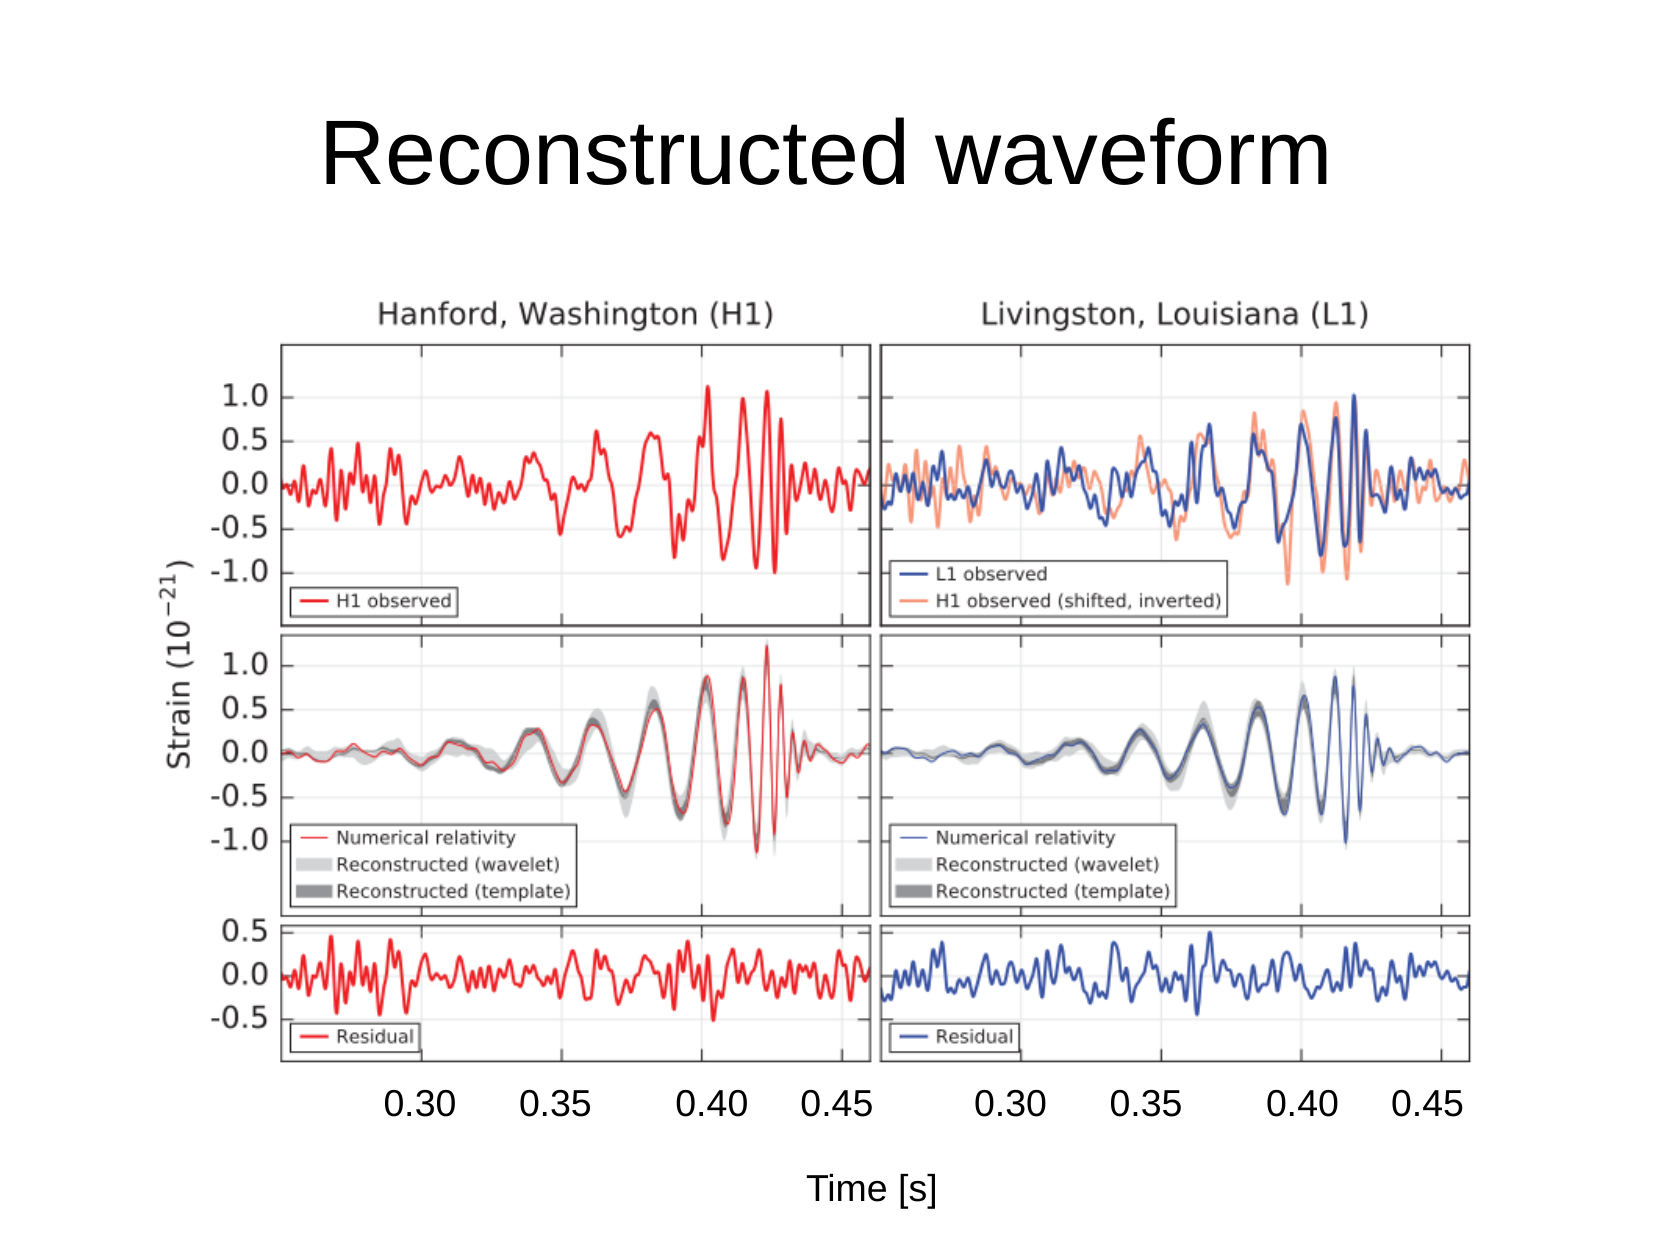

# Reconstructed waveform
 0.30 0.35 0.40 0.45
 0.30 0.35 0.40 0.45
Time [s]